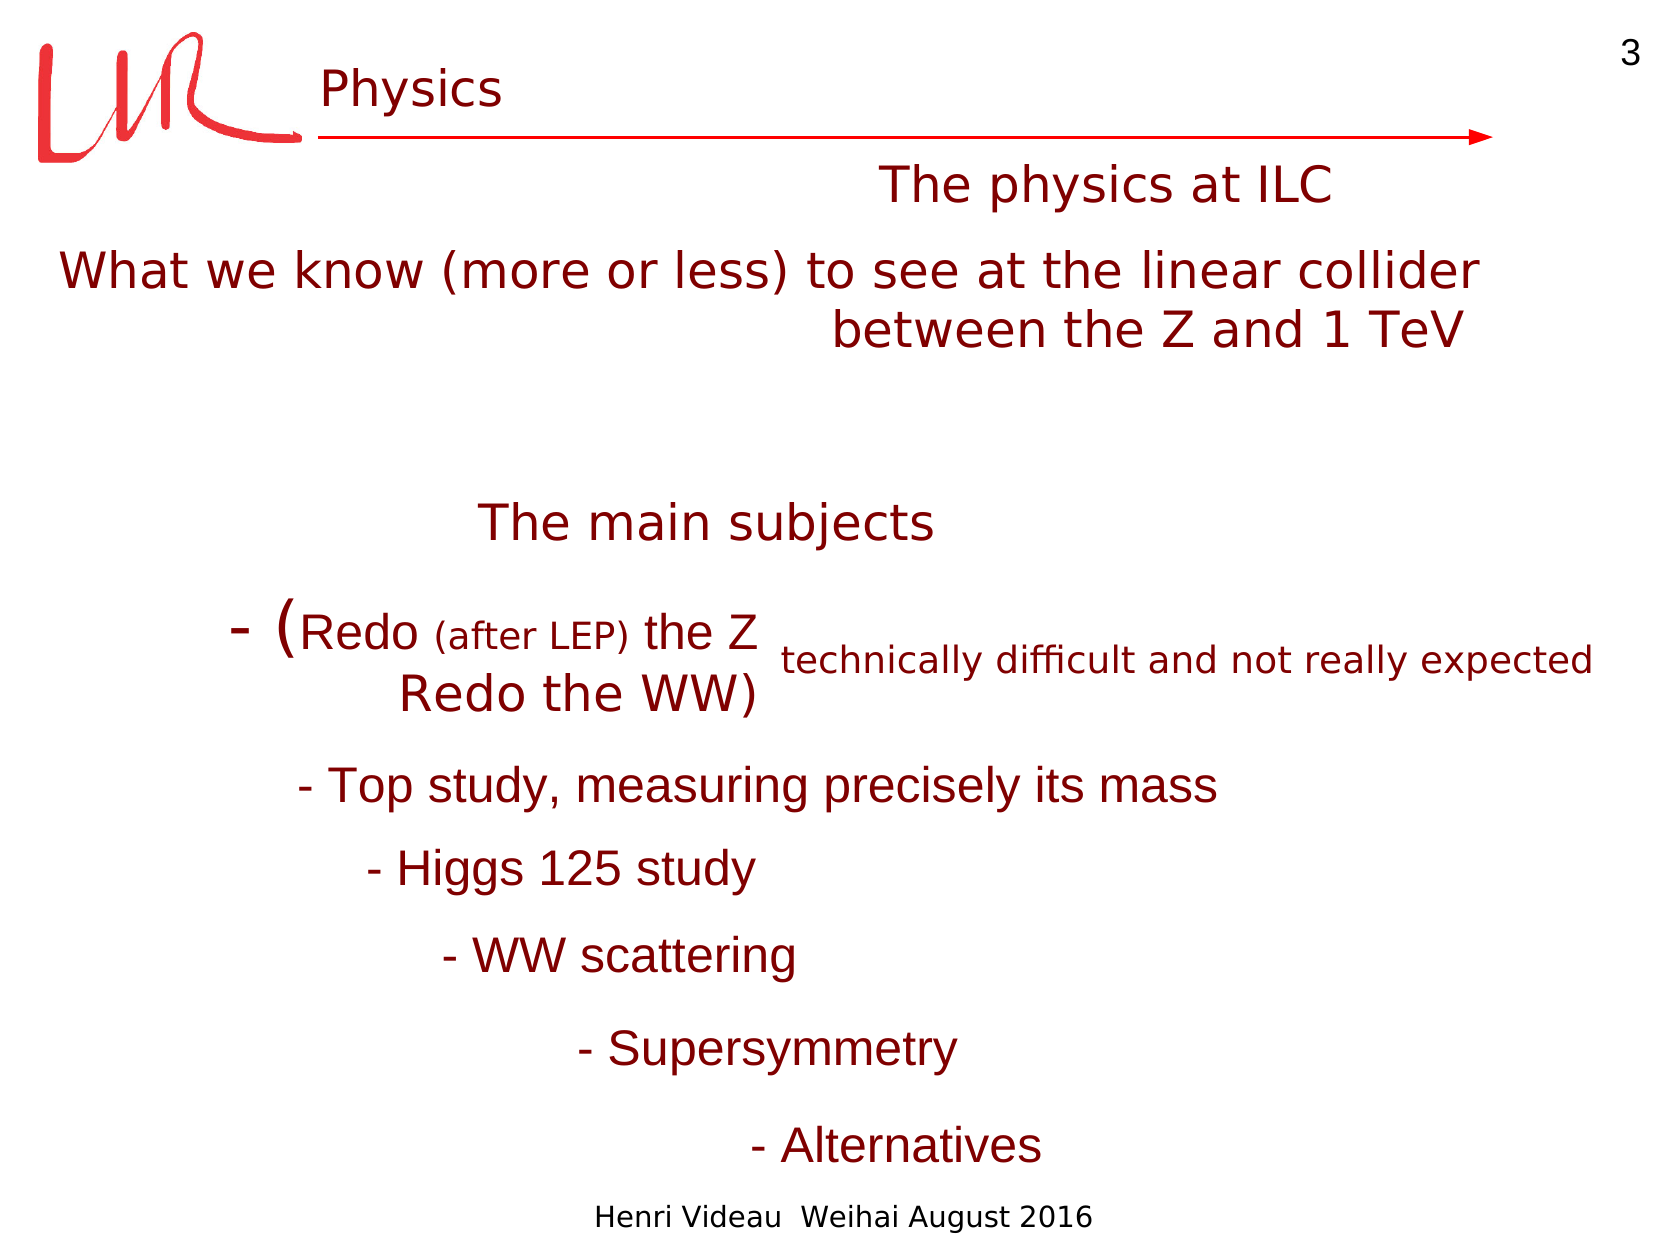

The physics at ILC
What we know (more or less) to see at the linear collider
between the Z and 1 TeV
The main subjects
- (Redo (after LEP) the Z
Redo the WW)
technically difficult and not really expected
- Top study, measuring precisely its mass
- Higgs 125 study
- WW scattering
- Supersymmetry
- Alternatives